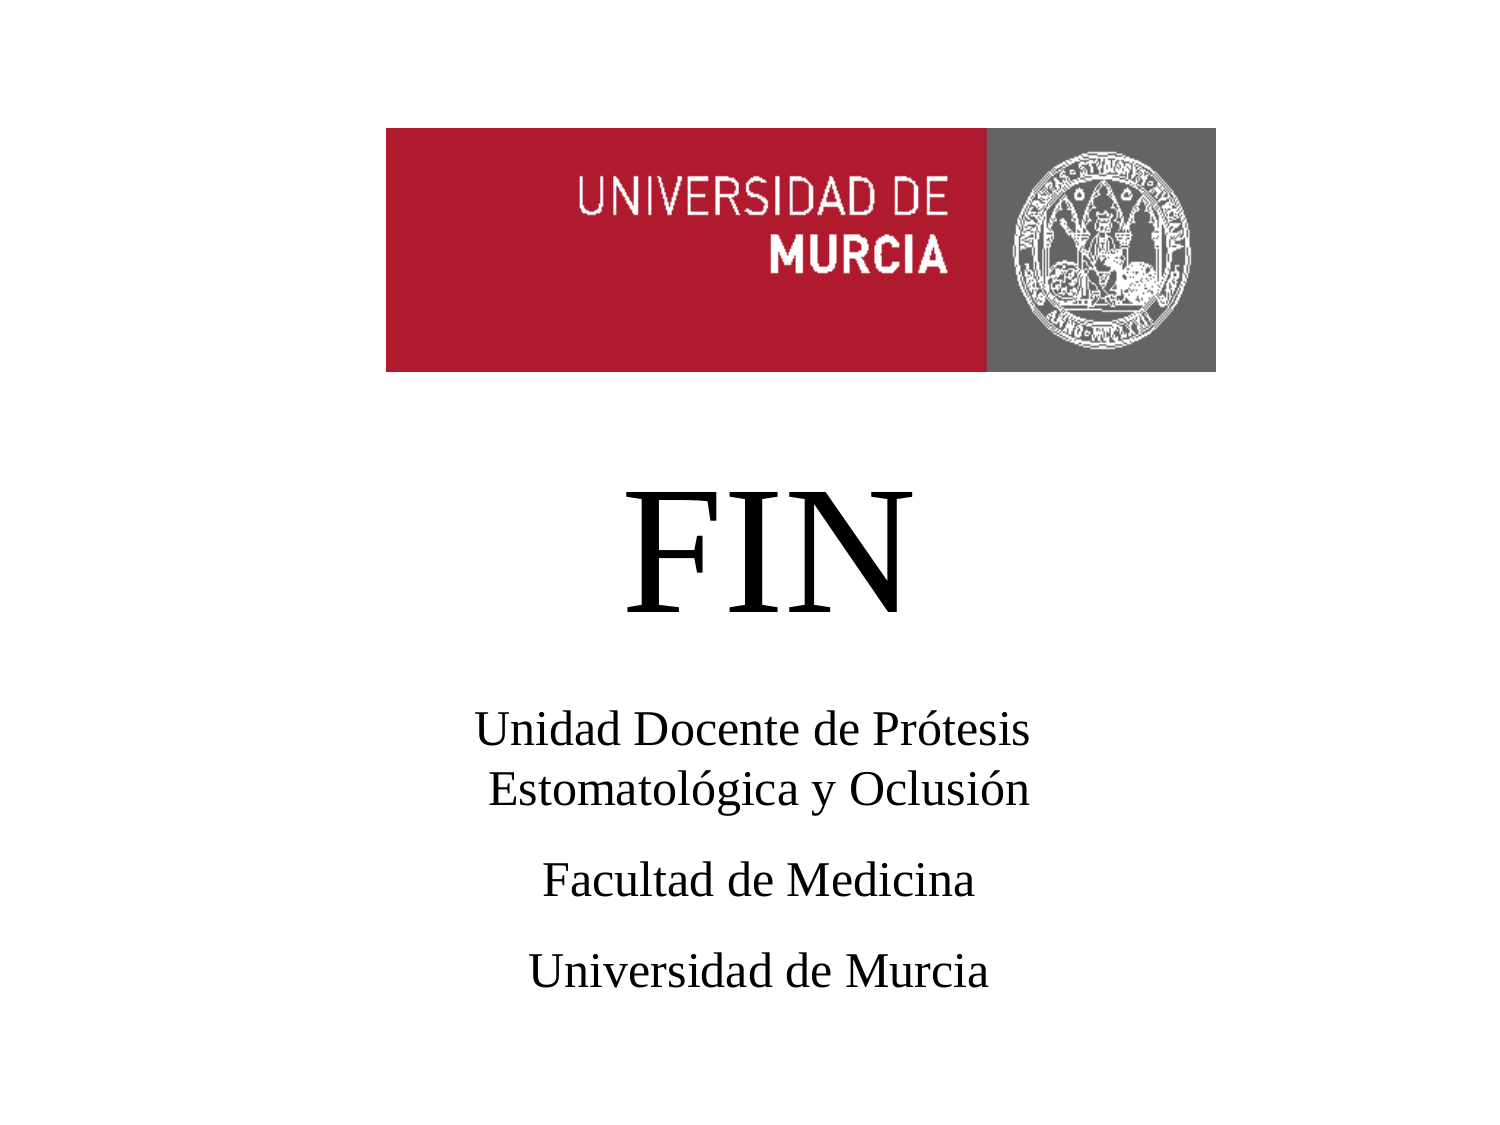

# FIN
Unidad Docente de Prótesis
Estomatológica y Oclusión
Facultad de Medicina
Universidad de Murcia